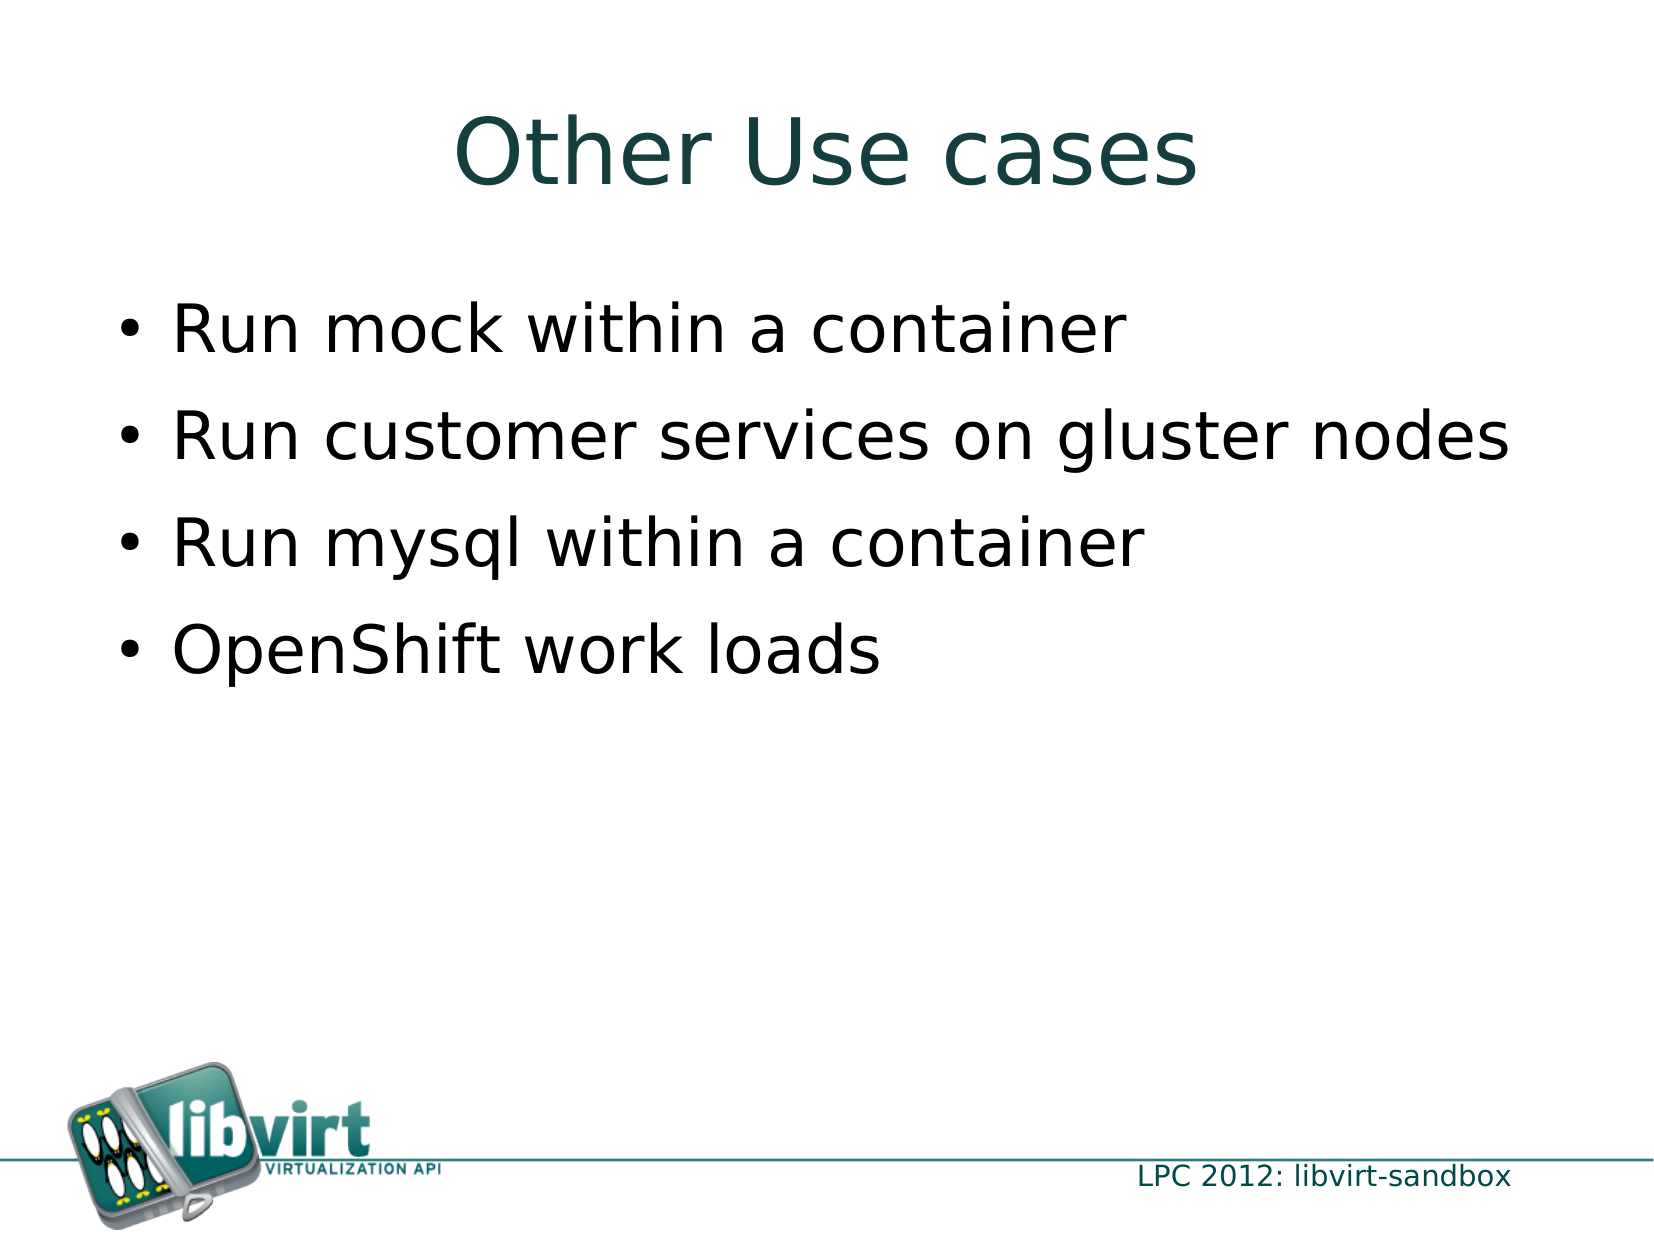

# Other Use cases
Run mock within a container
Run customer services on gluster nodes
Run mysql within a container
OpenShift work loads
LPC 2012: libvirt-sandbox